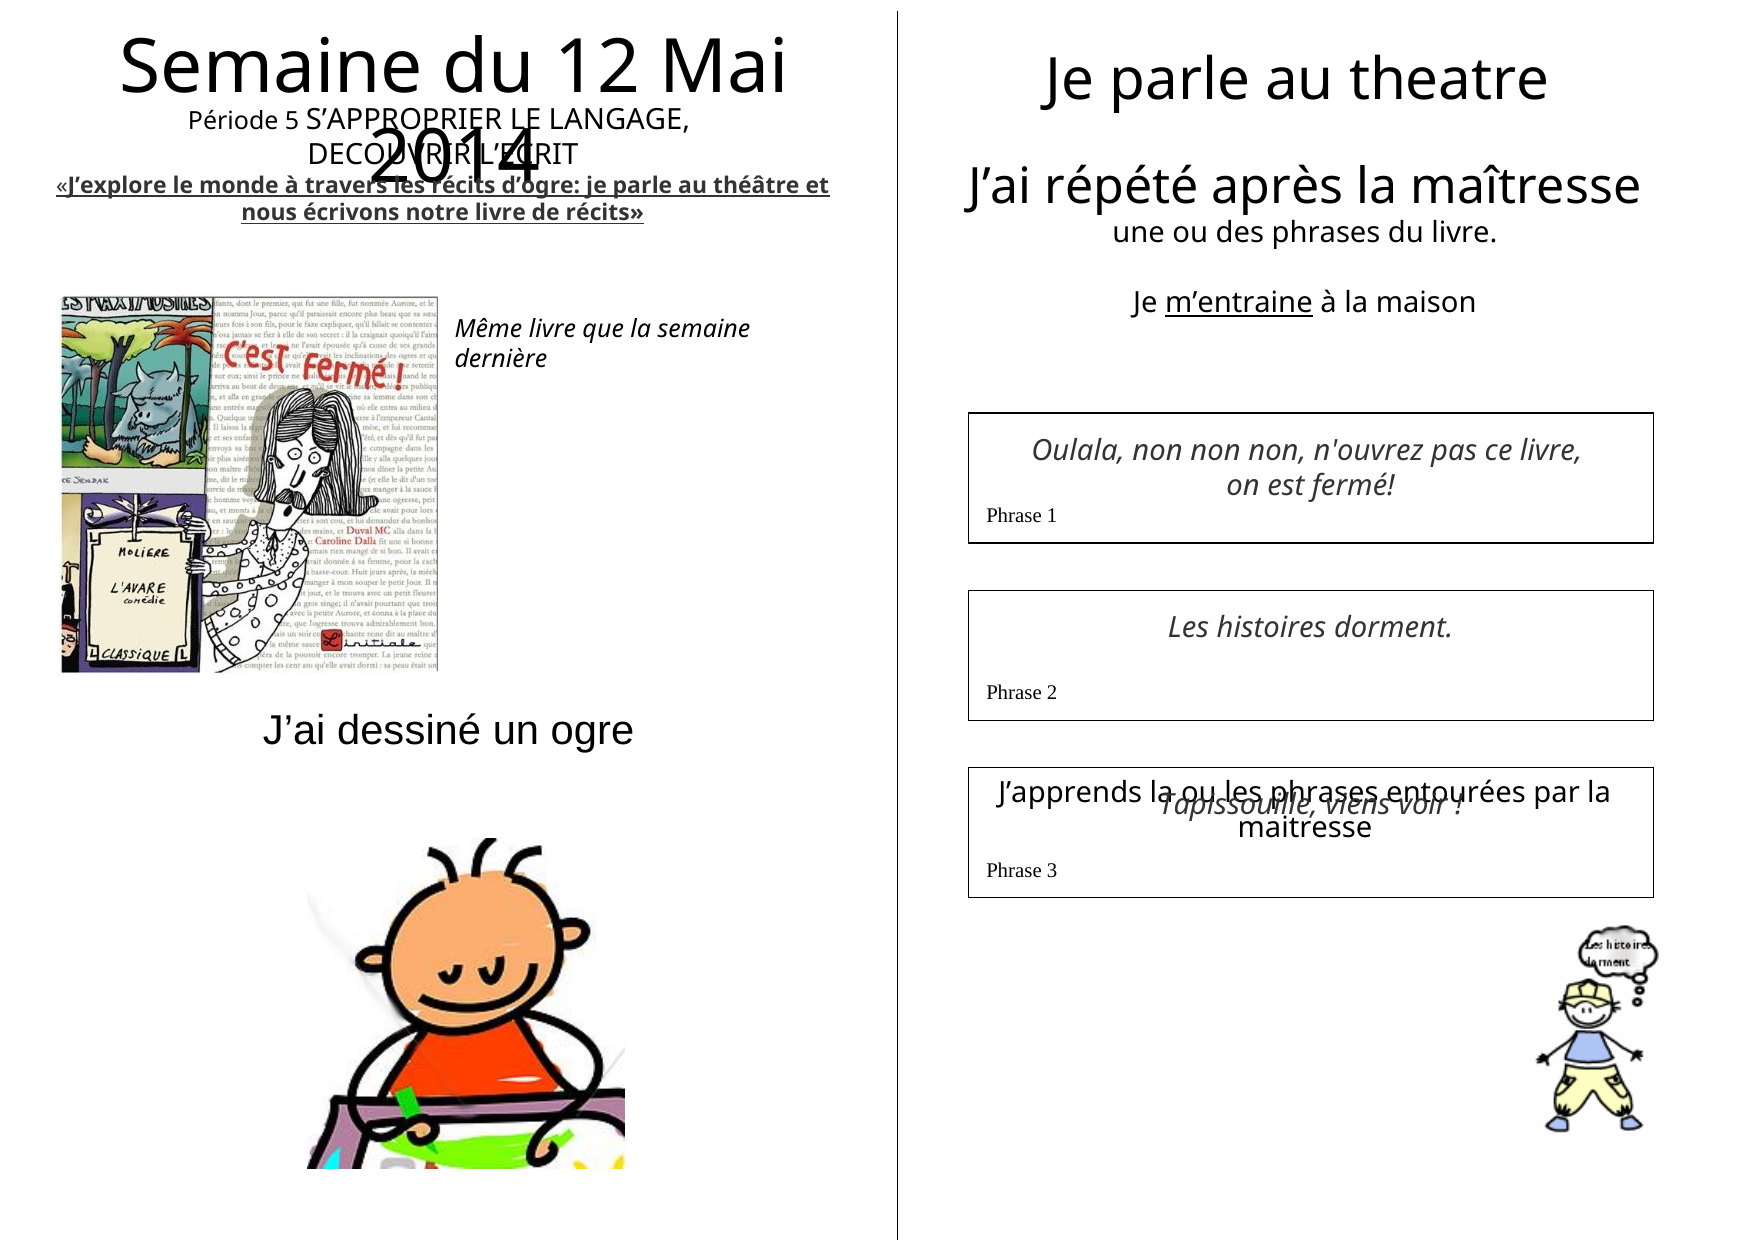

Semaine du 12 Mai 2014
Je parle au theatre
Période 5 S’APPROPRIER LE LANGAGE,
DECOUVRIR L’ECRIT
«J’explore le monde à travers les récits d’ogre: je parle au théâtre et nous écrivons notre livre de récits»
J’ai répété après la maîtresse
une ou des phrases du livre.
Je m’entraine à la maison
J’apprends la ou les phrases entourées par la maitresse
Même livre que la semaine
dernière
Oulala, non non non, n'ouvrez pas ce livre,
on est fermé!
Phrase 1
Les histoires dorment.
Phrase 2
J’ai dessiné un ogre
Tapissouille, viens voir !
Phrase 3